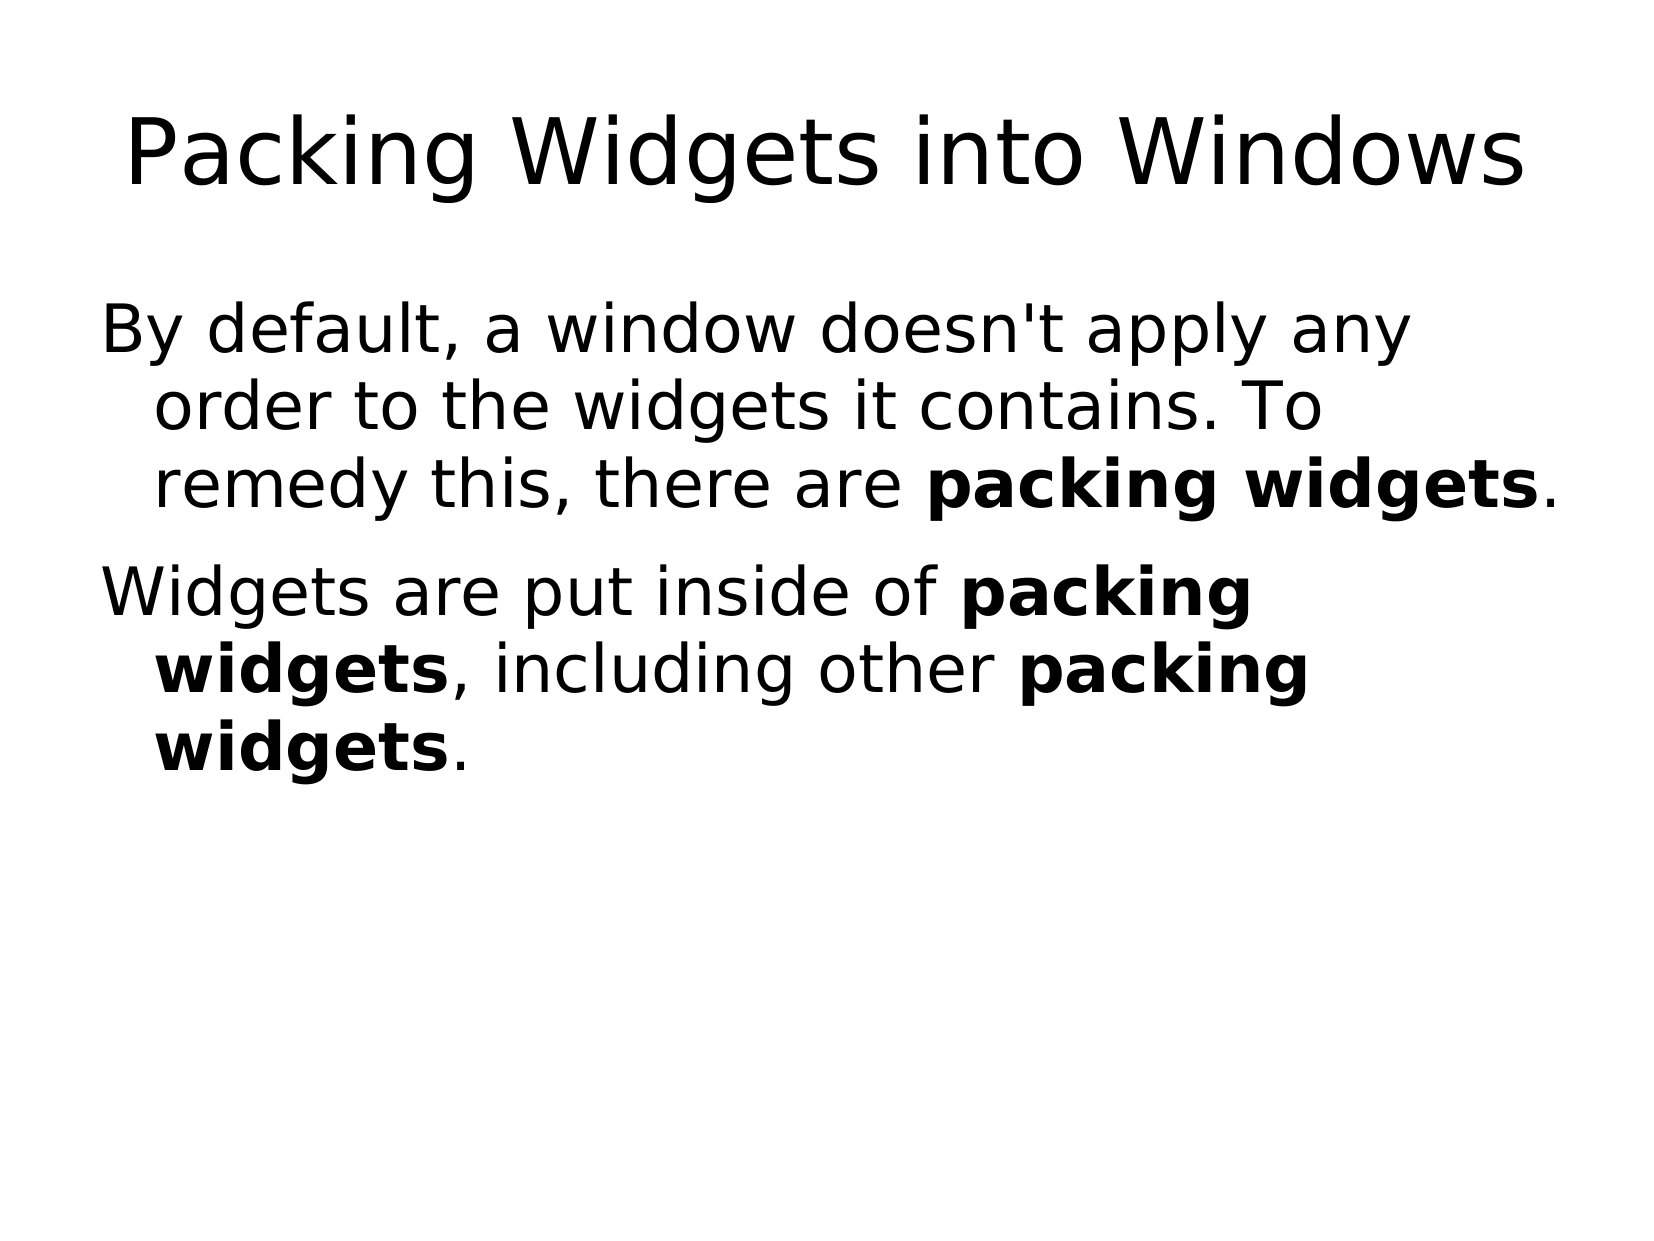

# Packing Widgets into Windows
By default, a window doesn't apply any order to the widgets it contains. To remedy this, there are packing widgets.
Widgets are put inside of packing widgets, including other packing widgets.